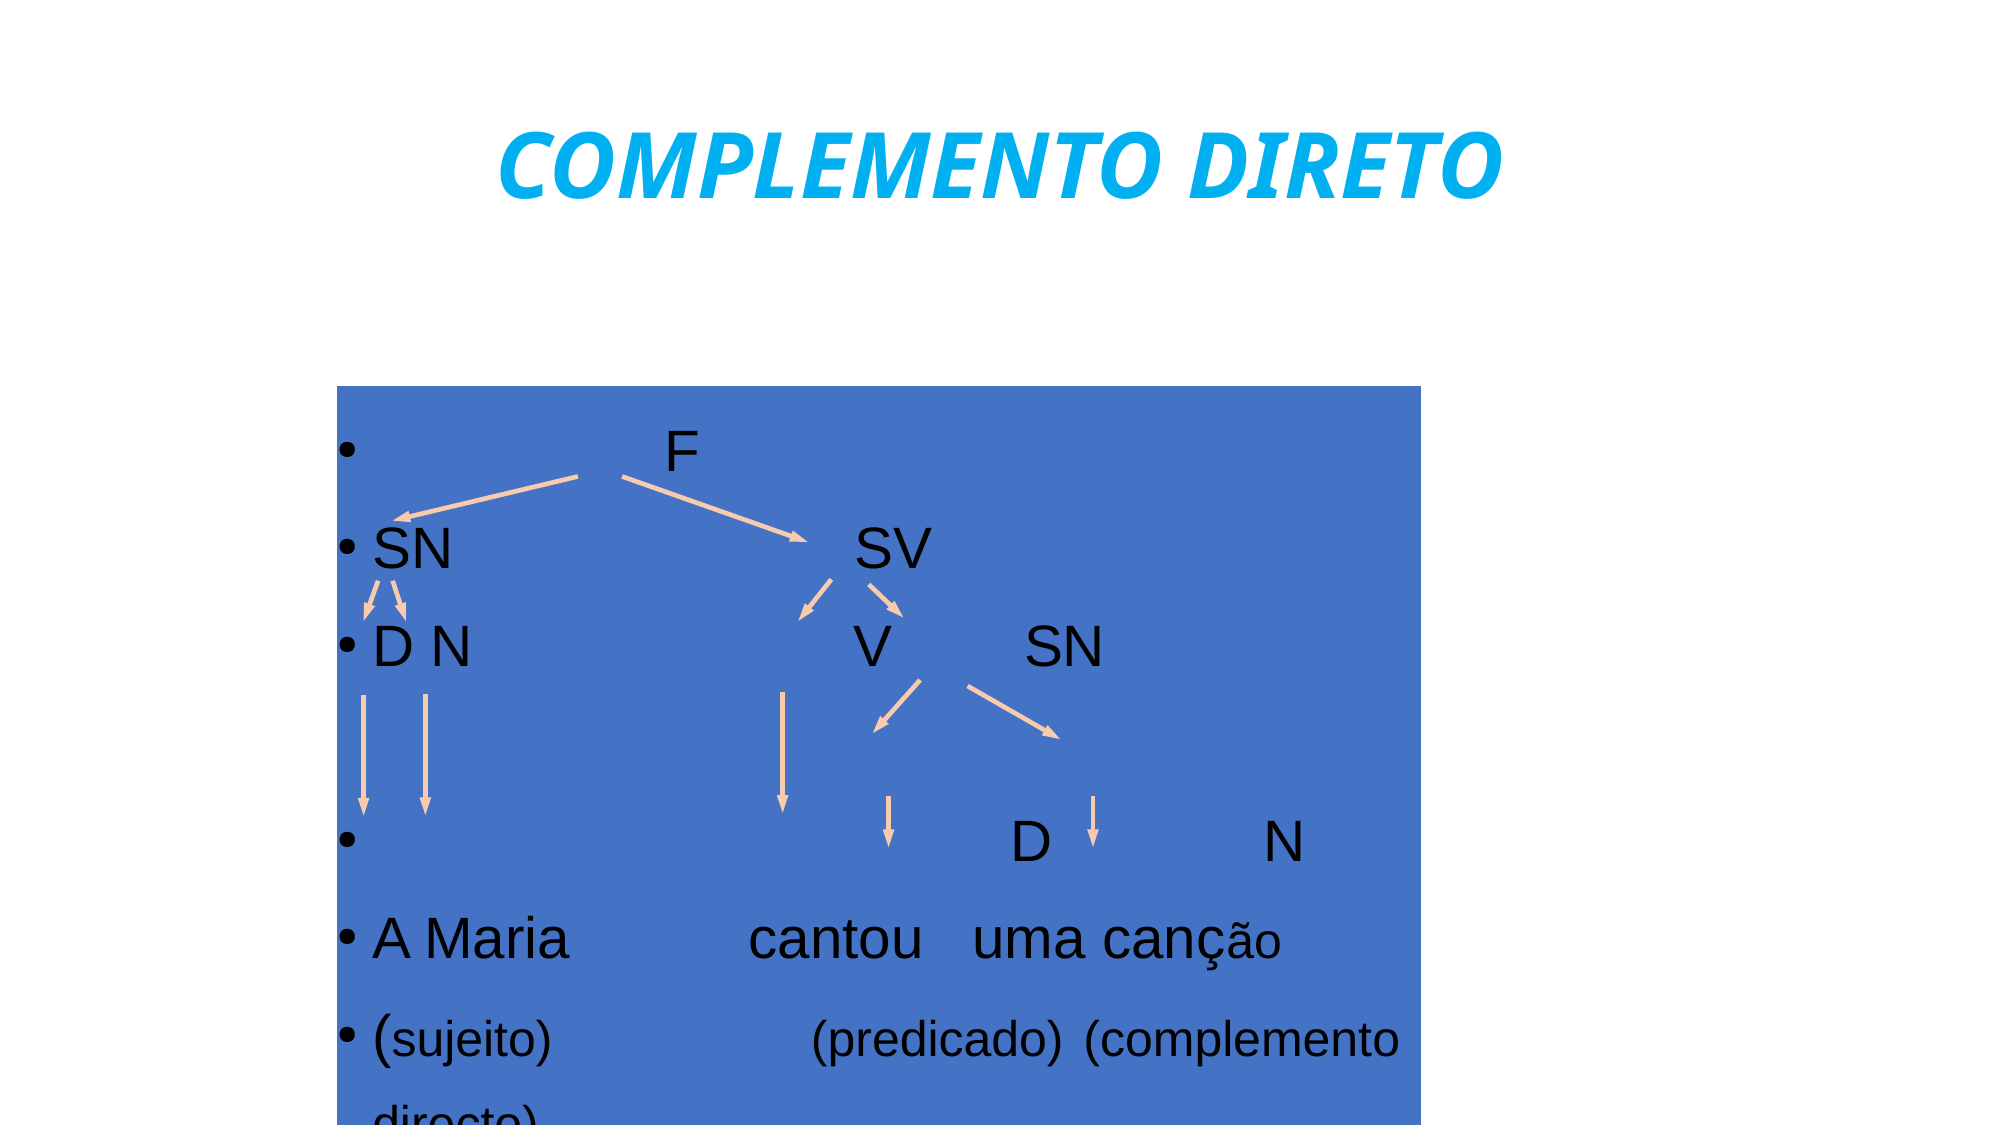

# COMPLEMENTO DIRETO
| F SN SV D N V SN D N A Maria cantou uma canção (sujeito) (predicado) (complemento directo) |
| --- |